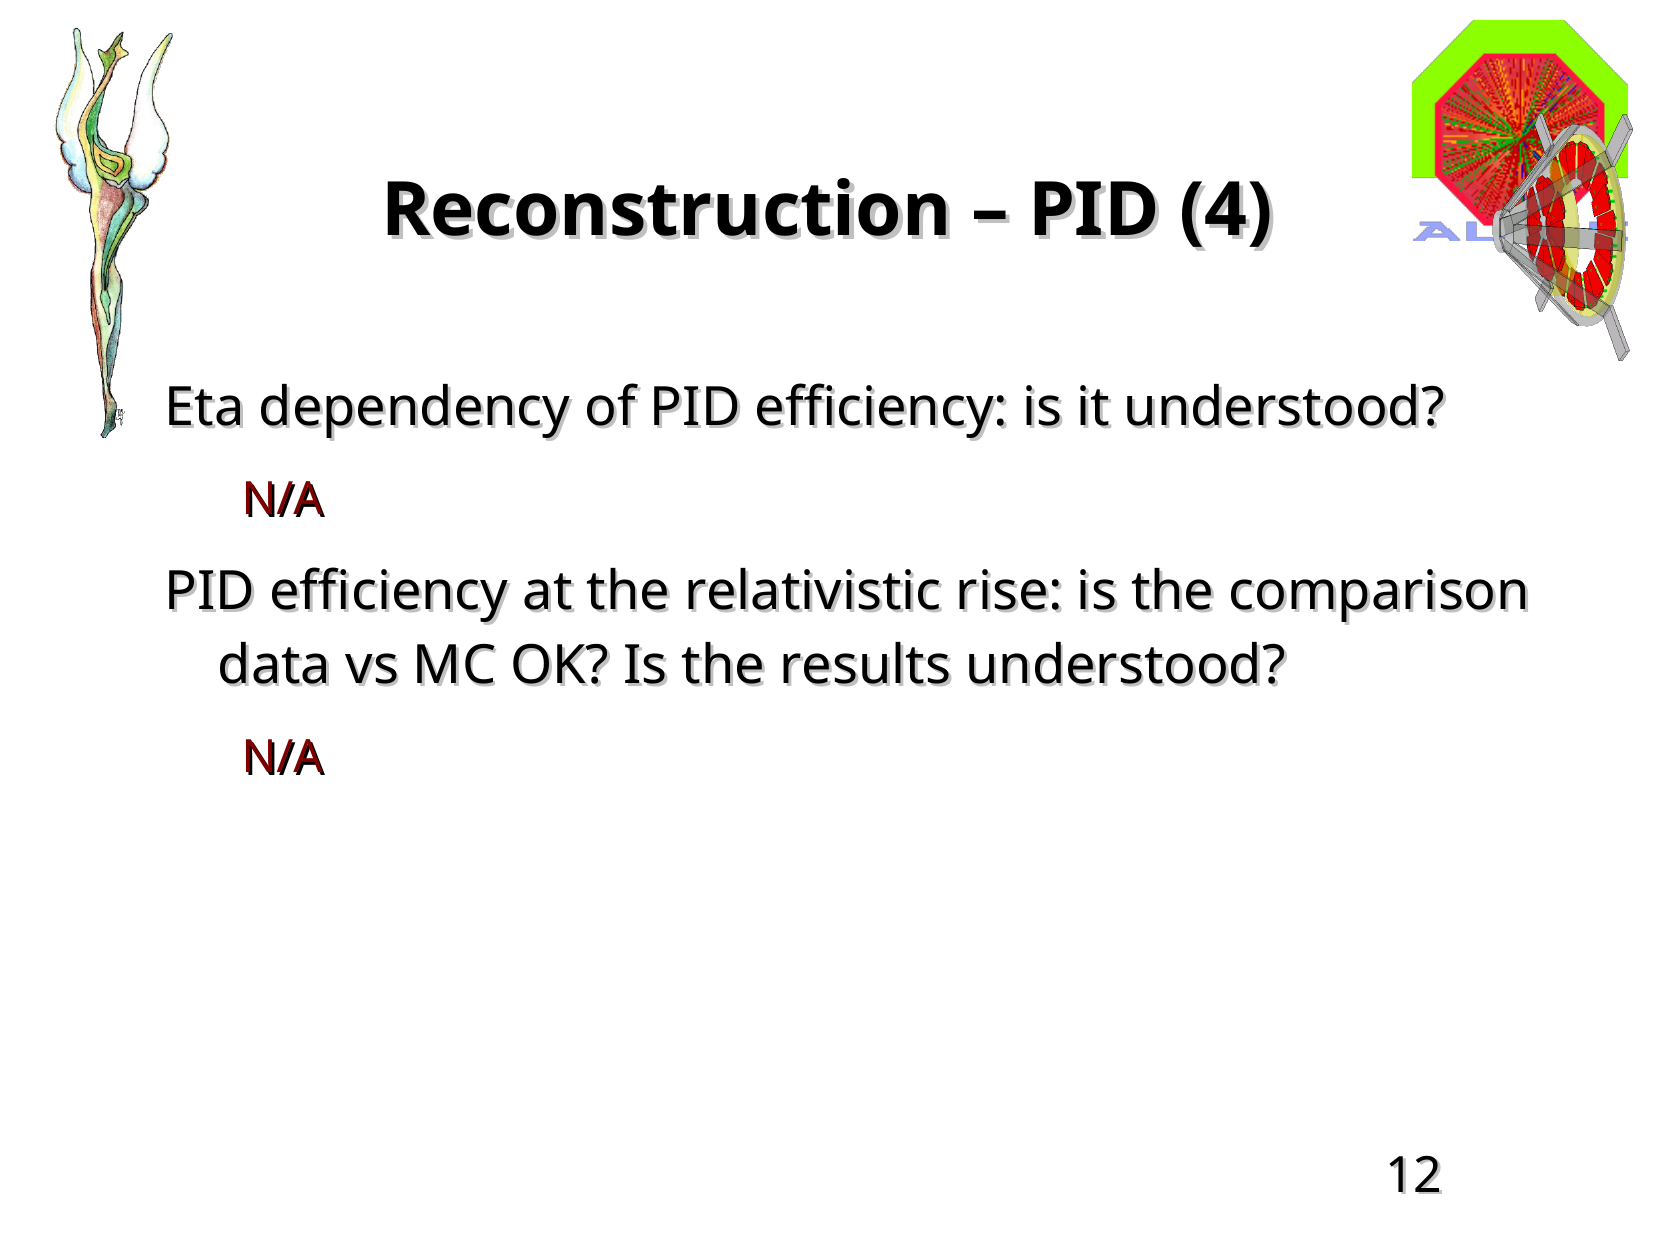

# Reconstruction – PID (4)
Eta dependency of PID efficiency: is it understood?
N/A
PID efficiency at the relativistic rise: is the comparison data vs MC OK? Is the results understood?
N/A